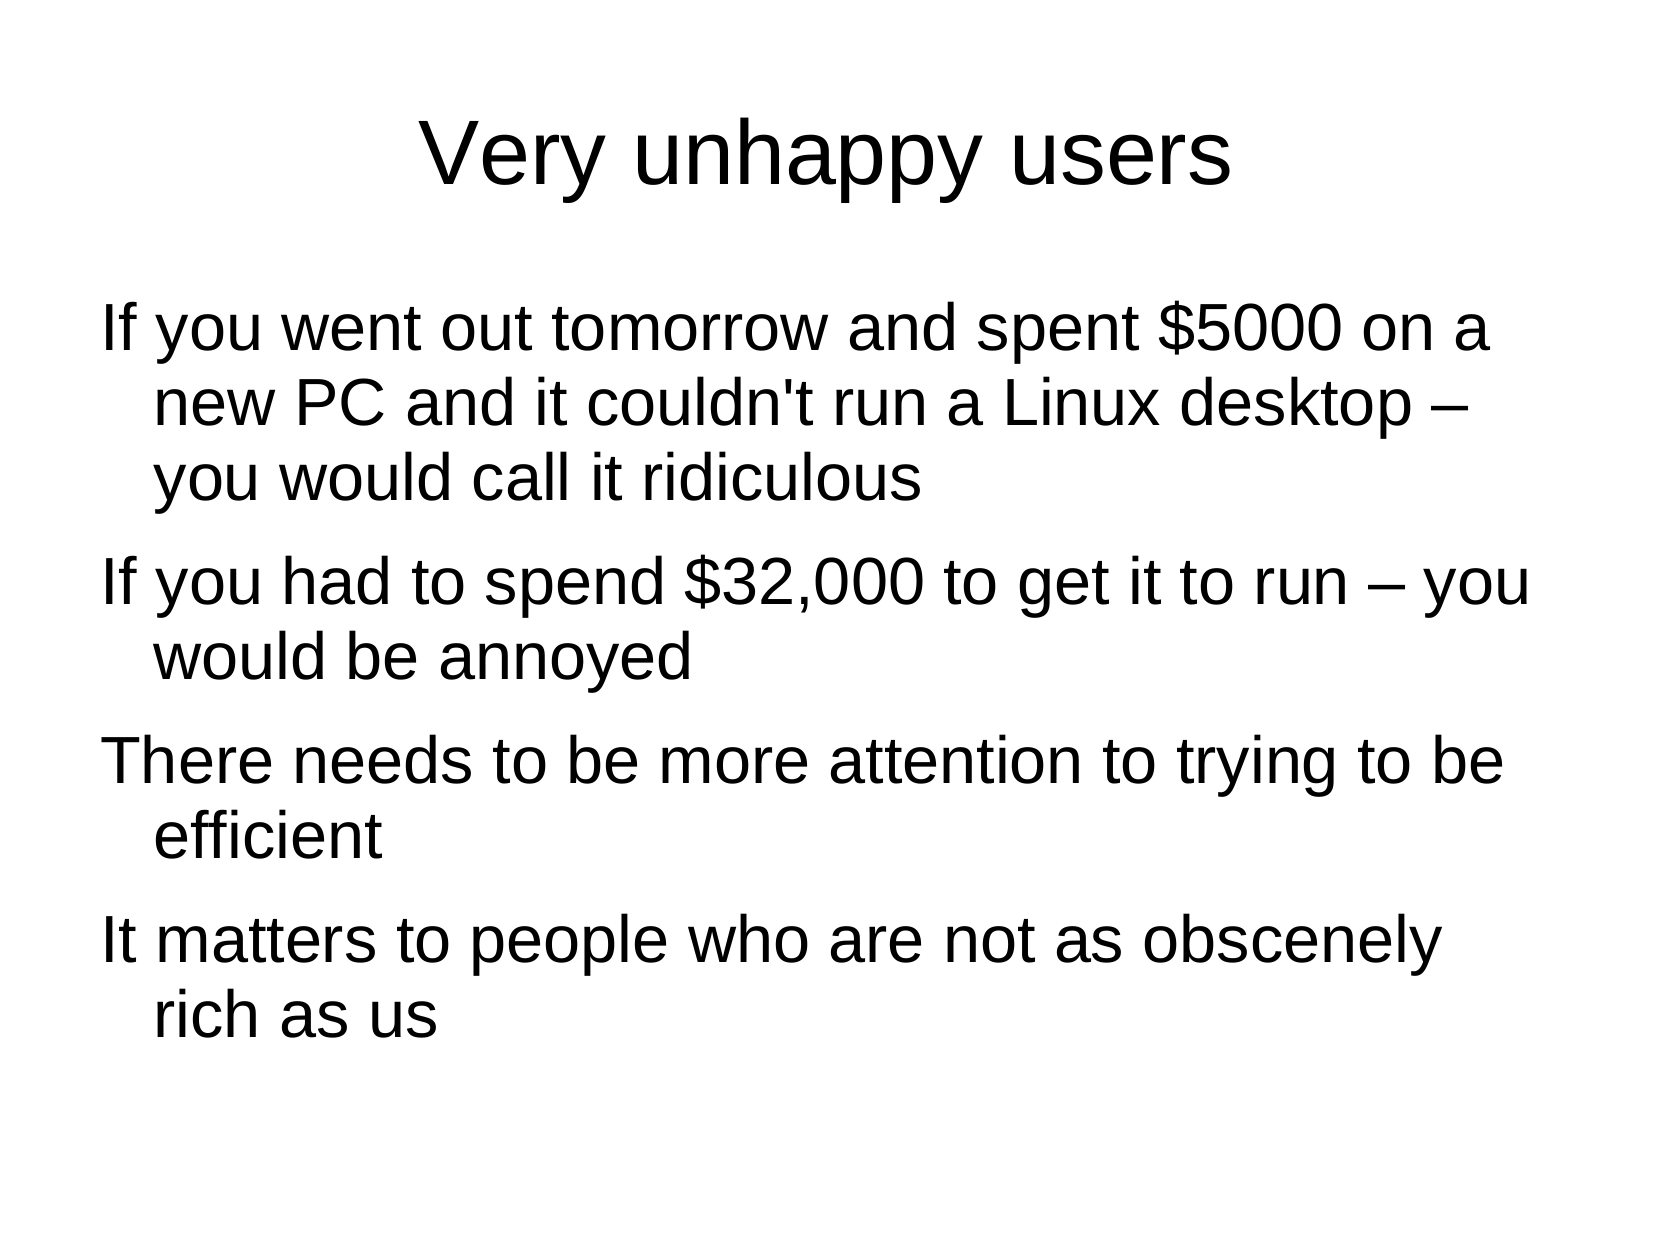

# Very unhappy users
If you went out tomorrow and spent $5000 on a new PC and it couldn't run a Linux desktop – you would call it ridiculous
If you had to spend $32,000 to get it to run – you would be annoyed
There needs to be more attention to trying to be efficient
It matters to people who are not as obscenely rich as us